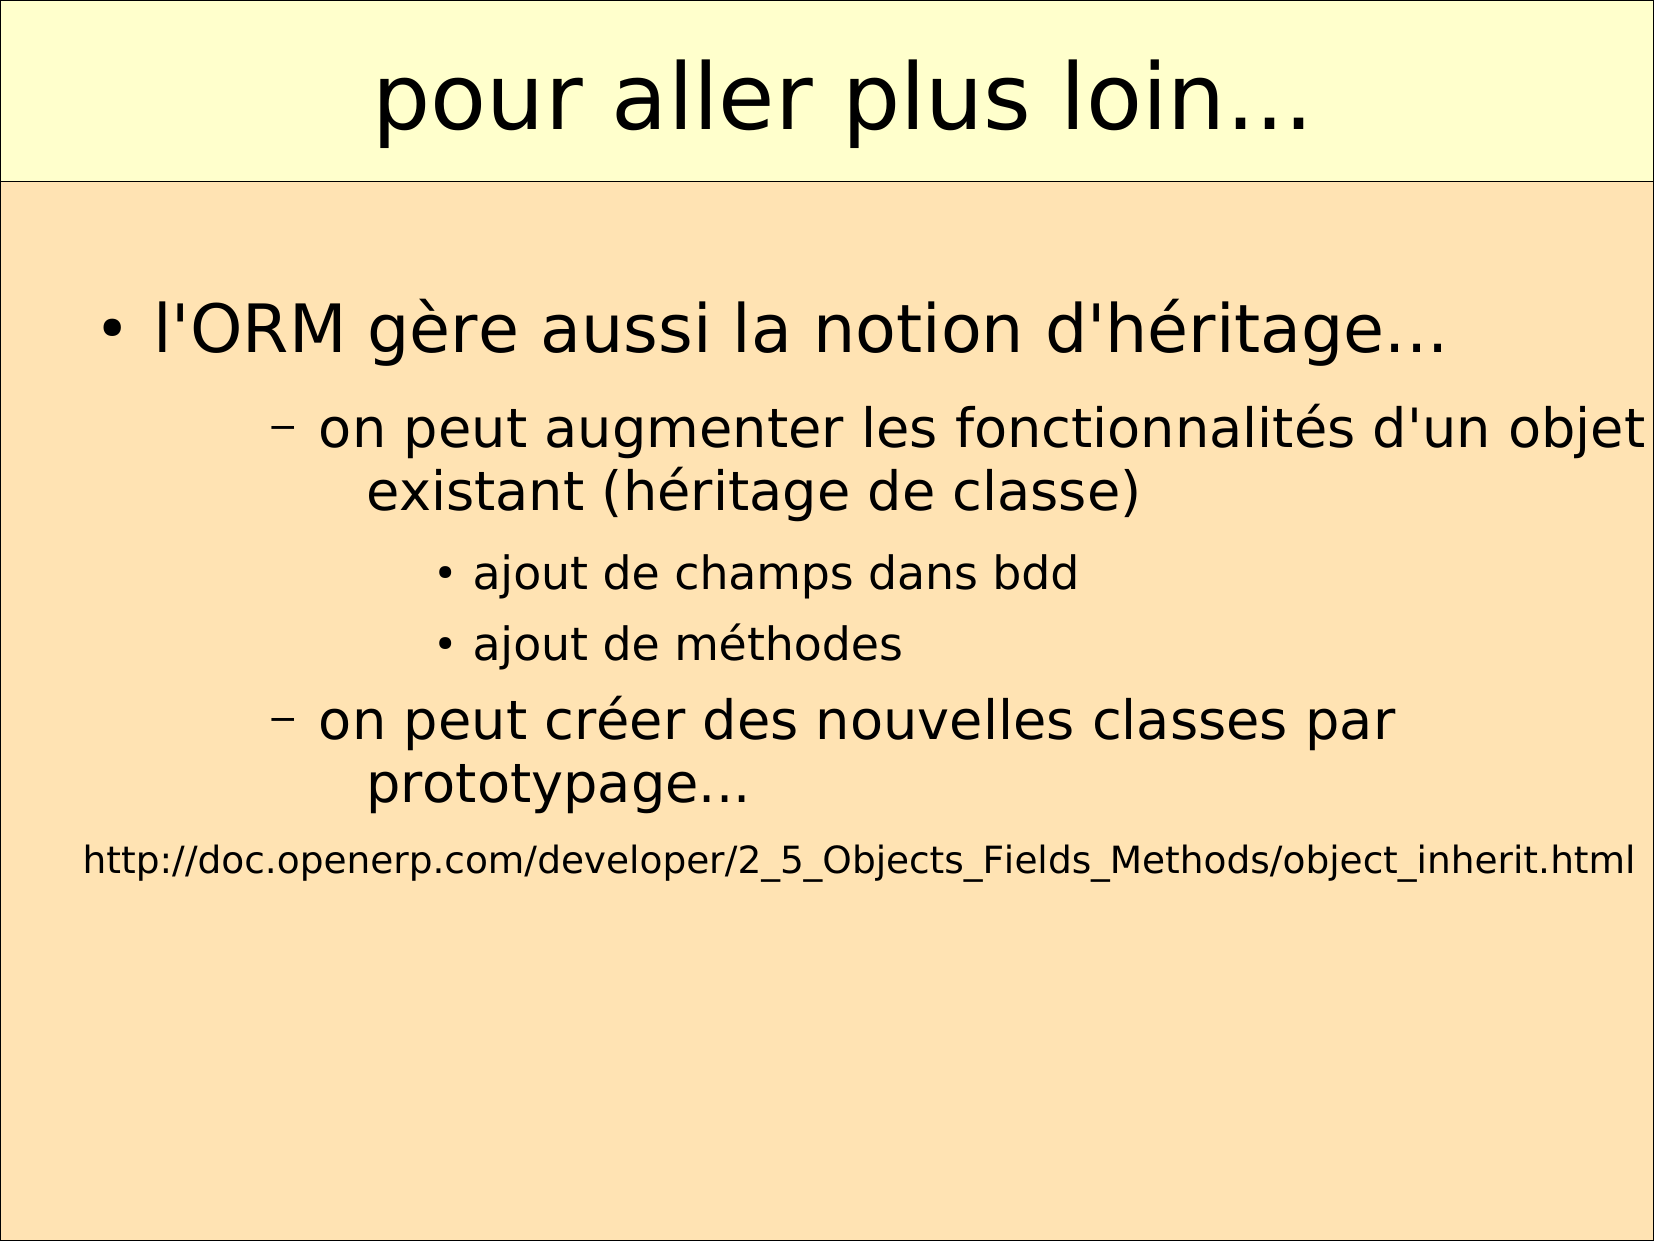

# pour aller plus loin...
l'ORM gère aussi la notion d'héritage...
on peut augmenter les fonctionnalités d'un objet existant (héritage de classe)
ajout de champs dans bdd
ajout de méthodes
on peut créer des nouvelles classes par prototypage...
http://doc.openerp.com/developer/2_5_Objects_Fields_Methods/object_inherit.html